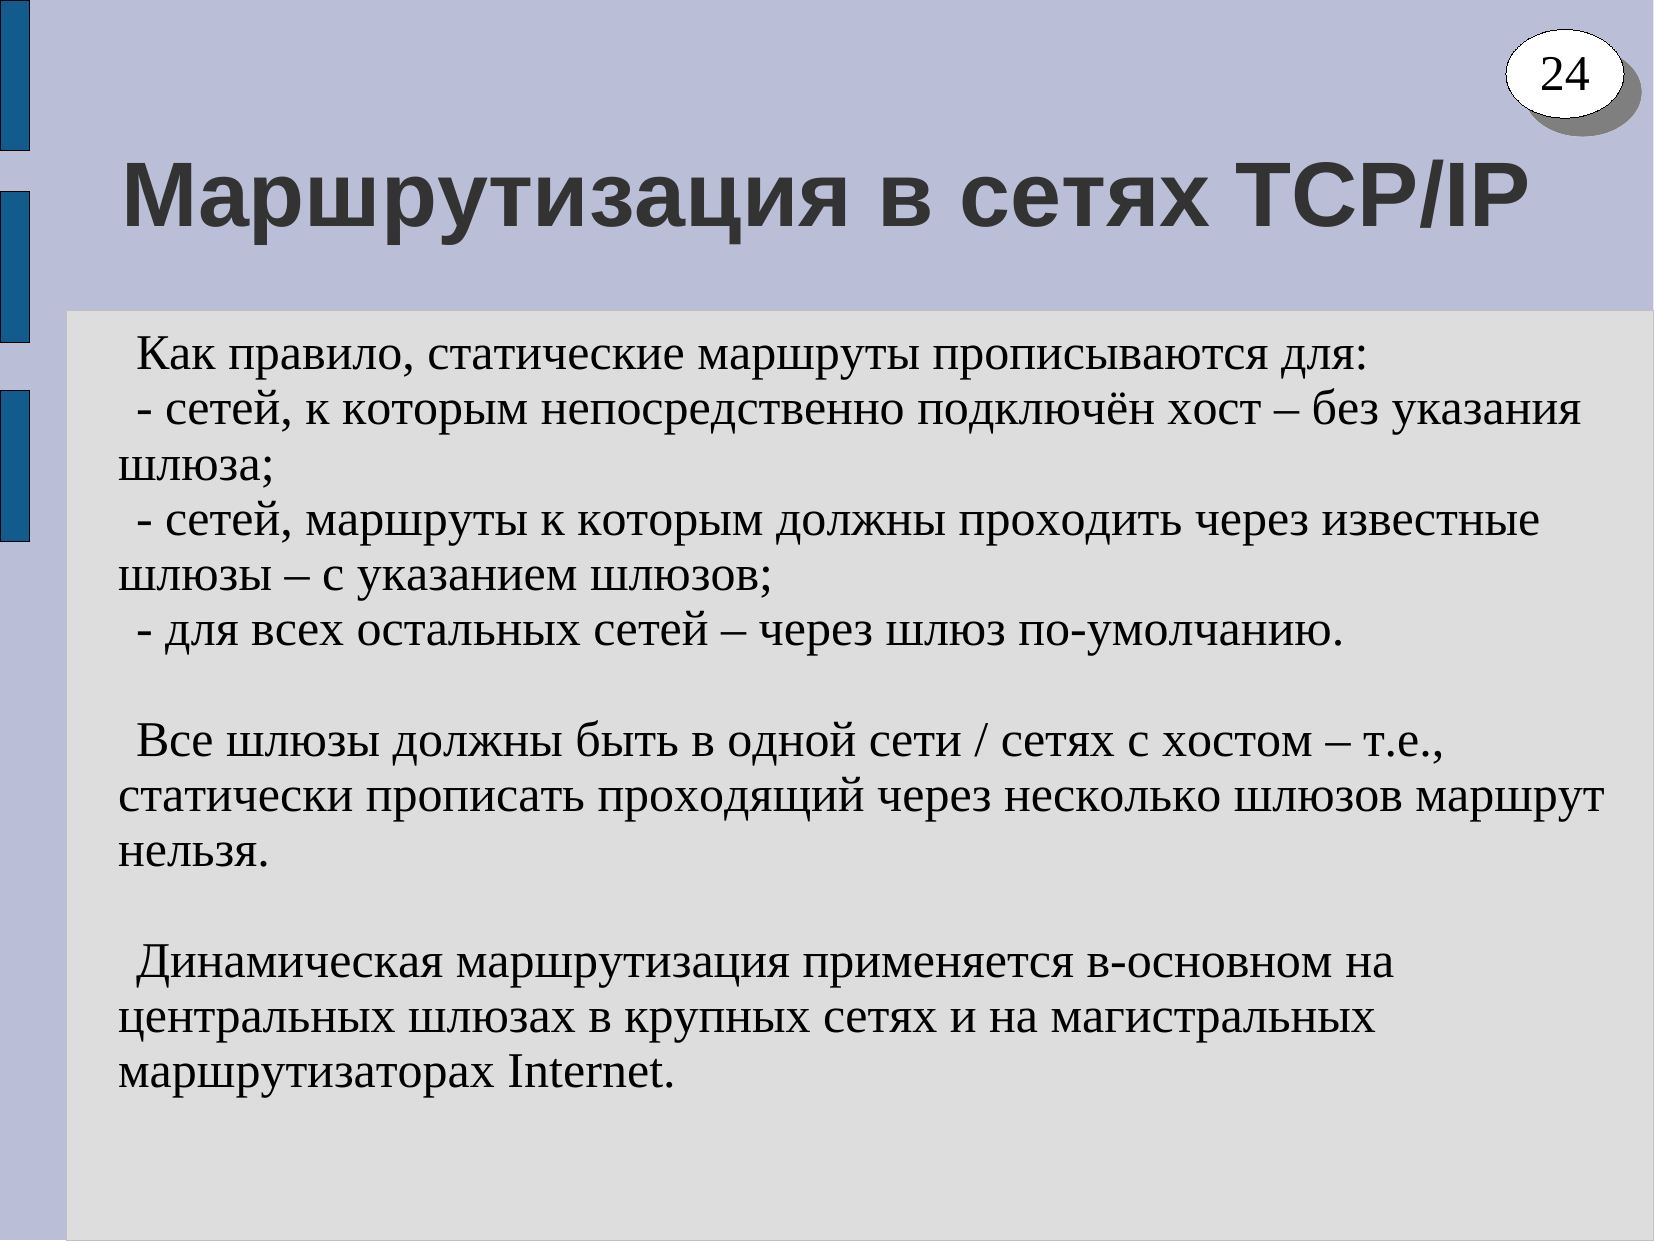

24
# Маршрутизация в сетях TCP/IP
Как правило, статические маршруты прописываются для:
- сетей, к которым непосредственно подключён хост – без указания шлюза;
- сетей, маршруты к которым должны проходить через известные шлюзы – с указанием шлюзов;
- для всех остальных сетей – через шлюз по-умолчанию.
Все шлюзы должны быть в одной сети / сетях с хостом – т.е., статически прописать проходящий через несколько шлюзов маршрут нельзя.
Динамическая маршрутизация применяется в-основном на центральных шлюзах в крупных сетях и на магистральных маршрутизаторах Internet.